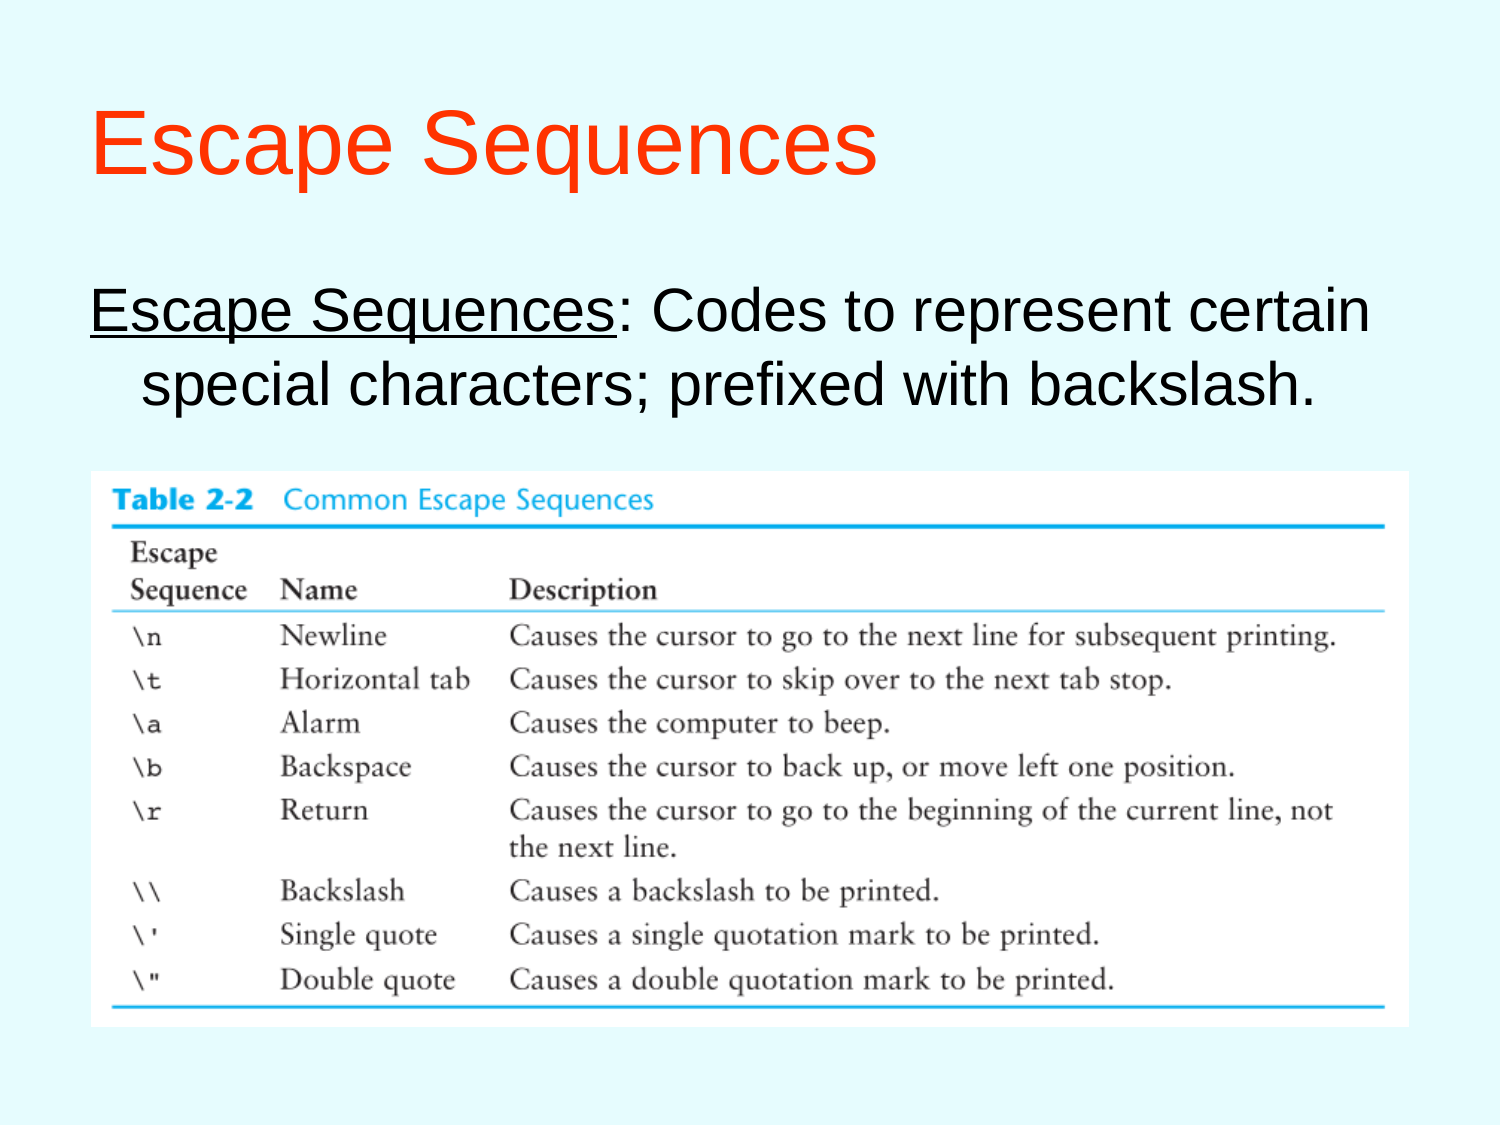

# Escape Sequences
Escape Sequences: Codes to represent certain special characters; prefixed with backslash.